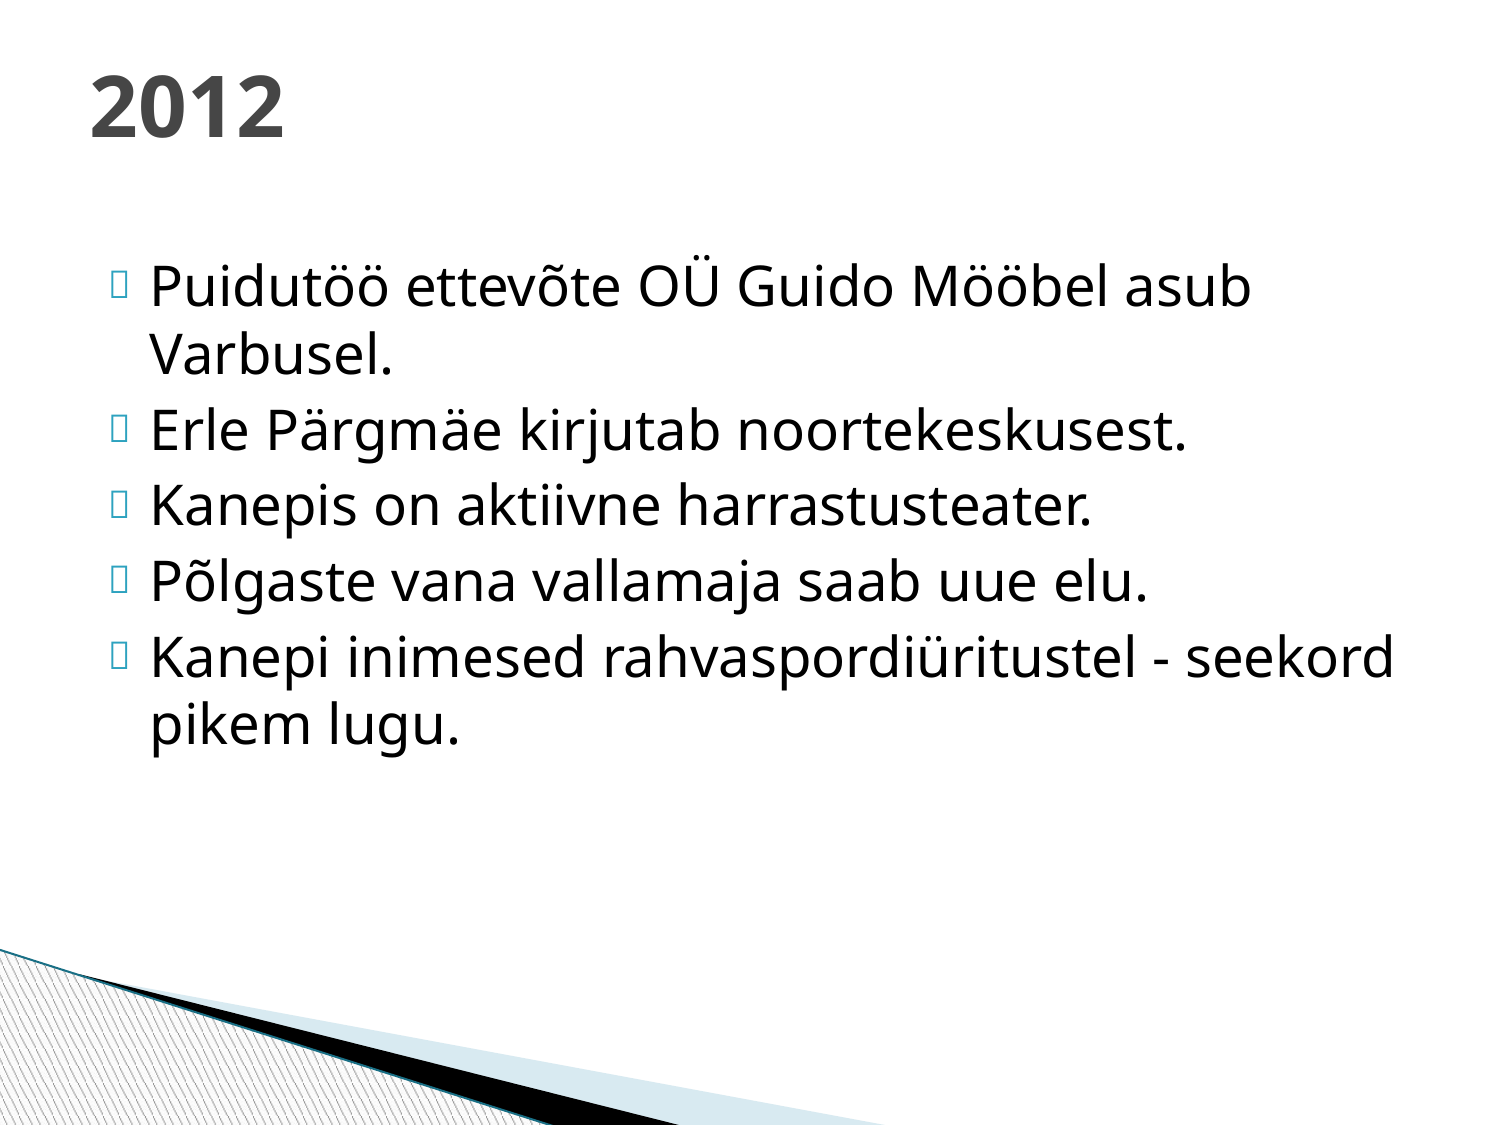

2012
# Puidutöö ettevõte OÜ Guido Mööbel asub Varbusel.
Erle Pärgmäe kirjutab noortekeskusest.
Kanepis on aktiivne harrastusteater.
Põlgaste vana vallamaja saab uue elu.
Kanepi inimesed rahvaspordiüritustel - seekord pikem lugu.